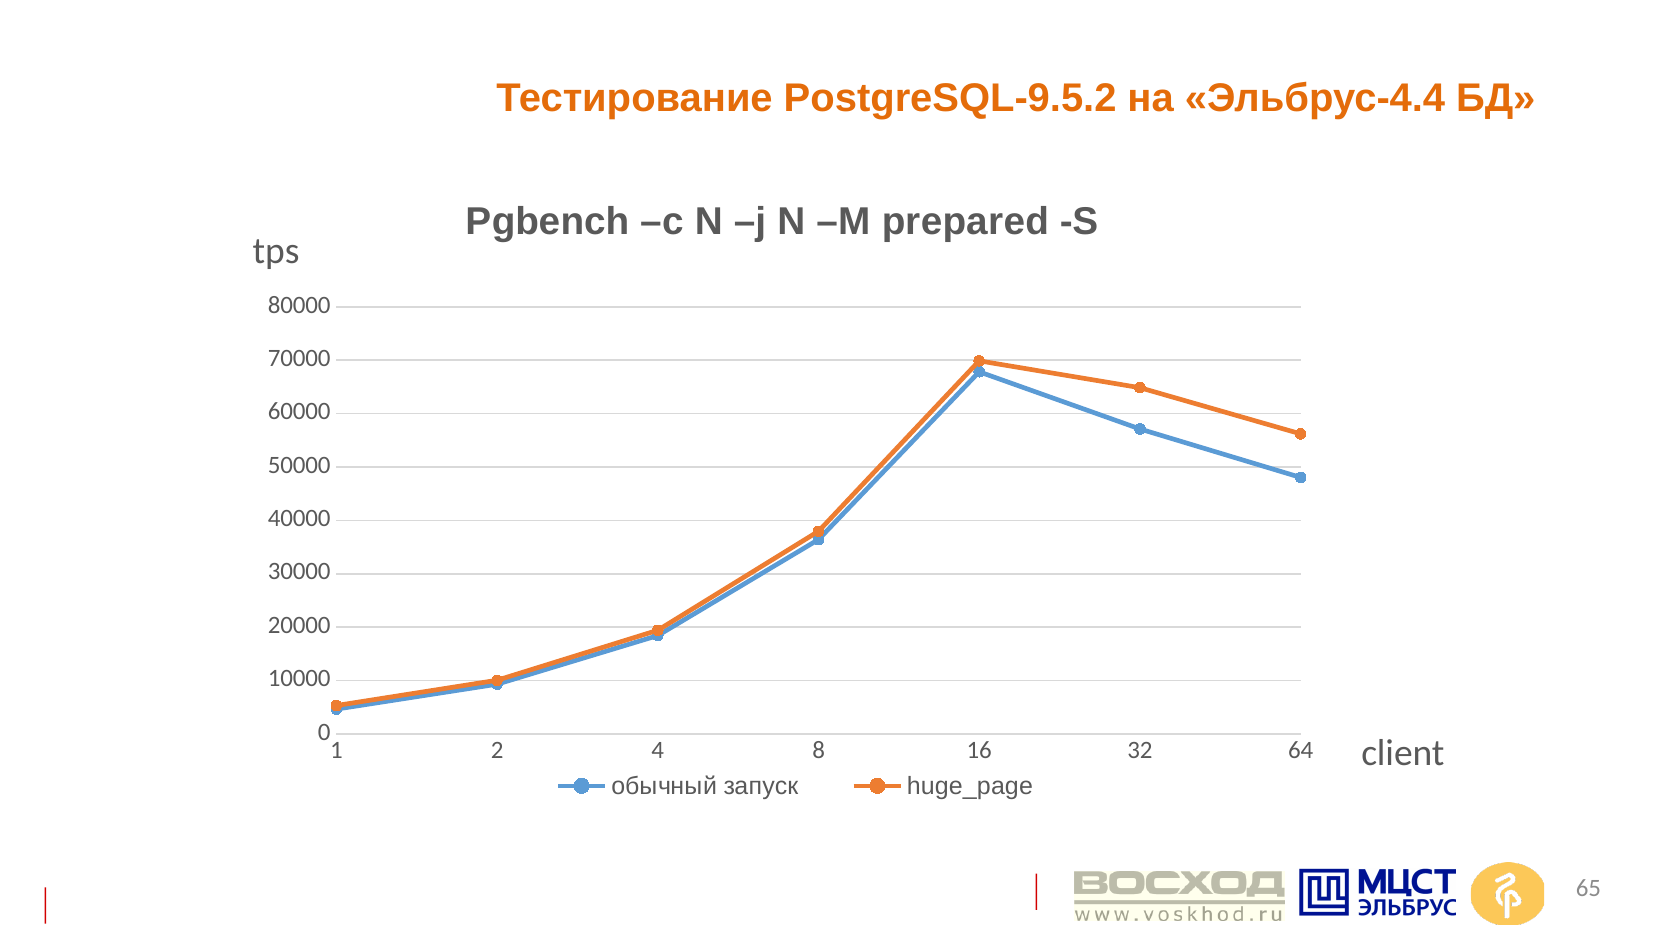

Тестирование PostgreSQL-9.5.2 на «Эльбрус-4.4 БД»
### Chart: Pgbench –c N –j N –M prepared -S
| Category | обычный запуск | huge_page |
|---|---|---|
| 1 | 4650.0 | 5327.0 |
| 2 | 9320.0 | 10055.0 |
| 4 | 18434.0 | 19420.0 |
| 8 | 36413.0 | 37963.0 |
| 16 | 67835.0 | 69885.0 |
| 32 | 57128.0 | 64853.0 |
| 64 | 48041.0 | 56208.0 |tps
client